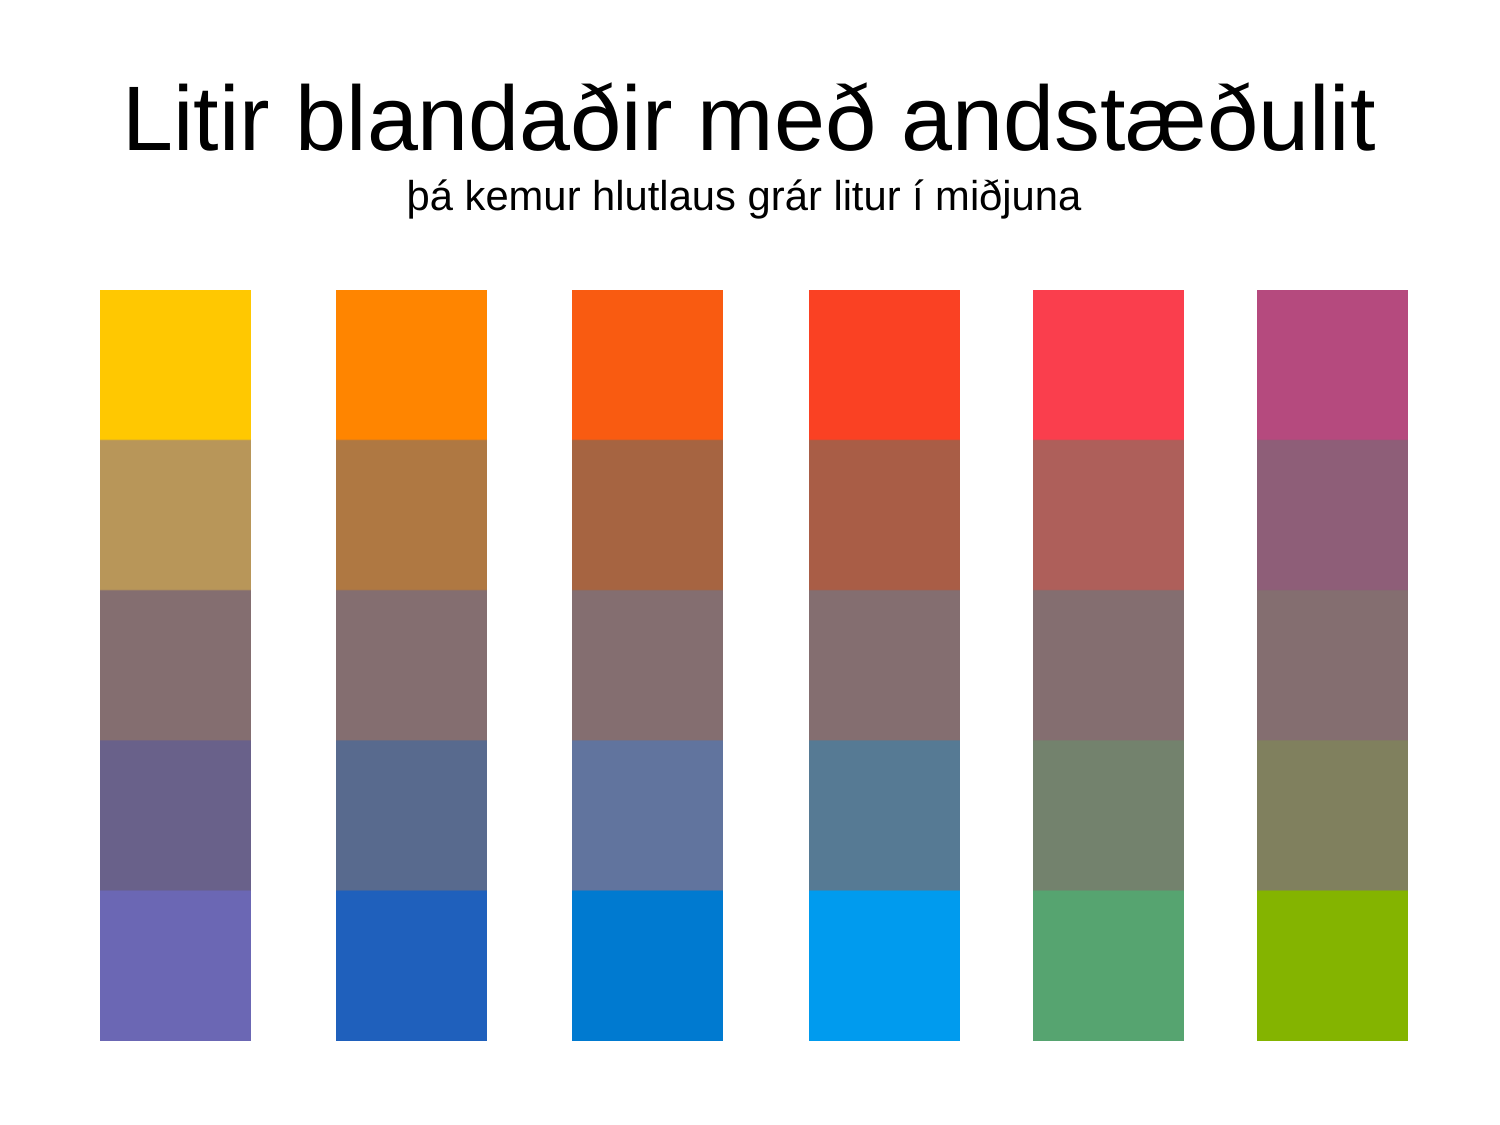

# Litir blandaðir með andstæðulit þá kemur hlutlaus grár litur í miðjuna